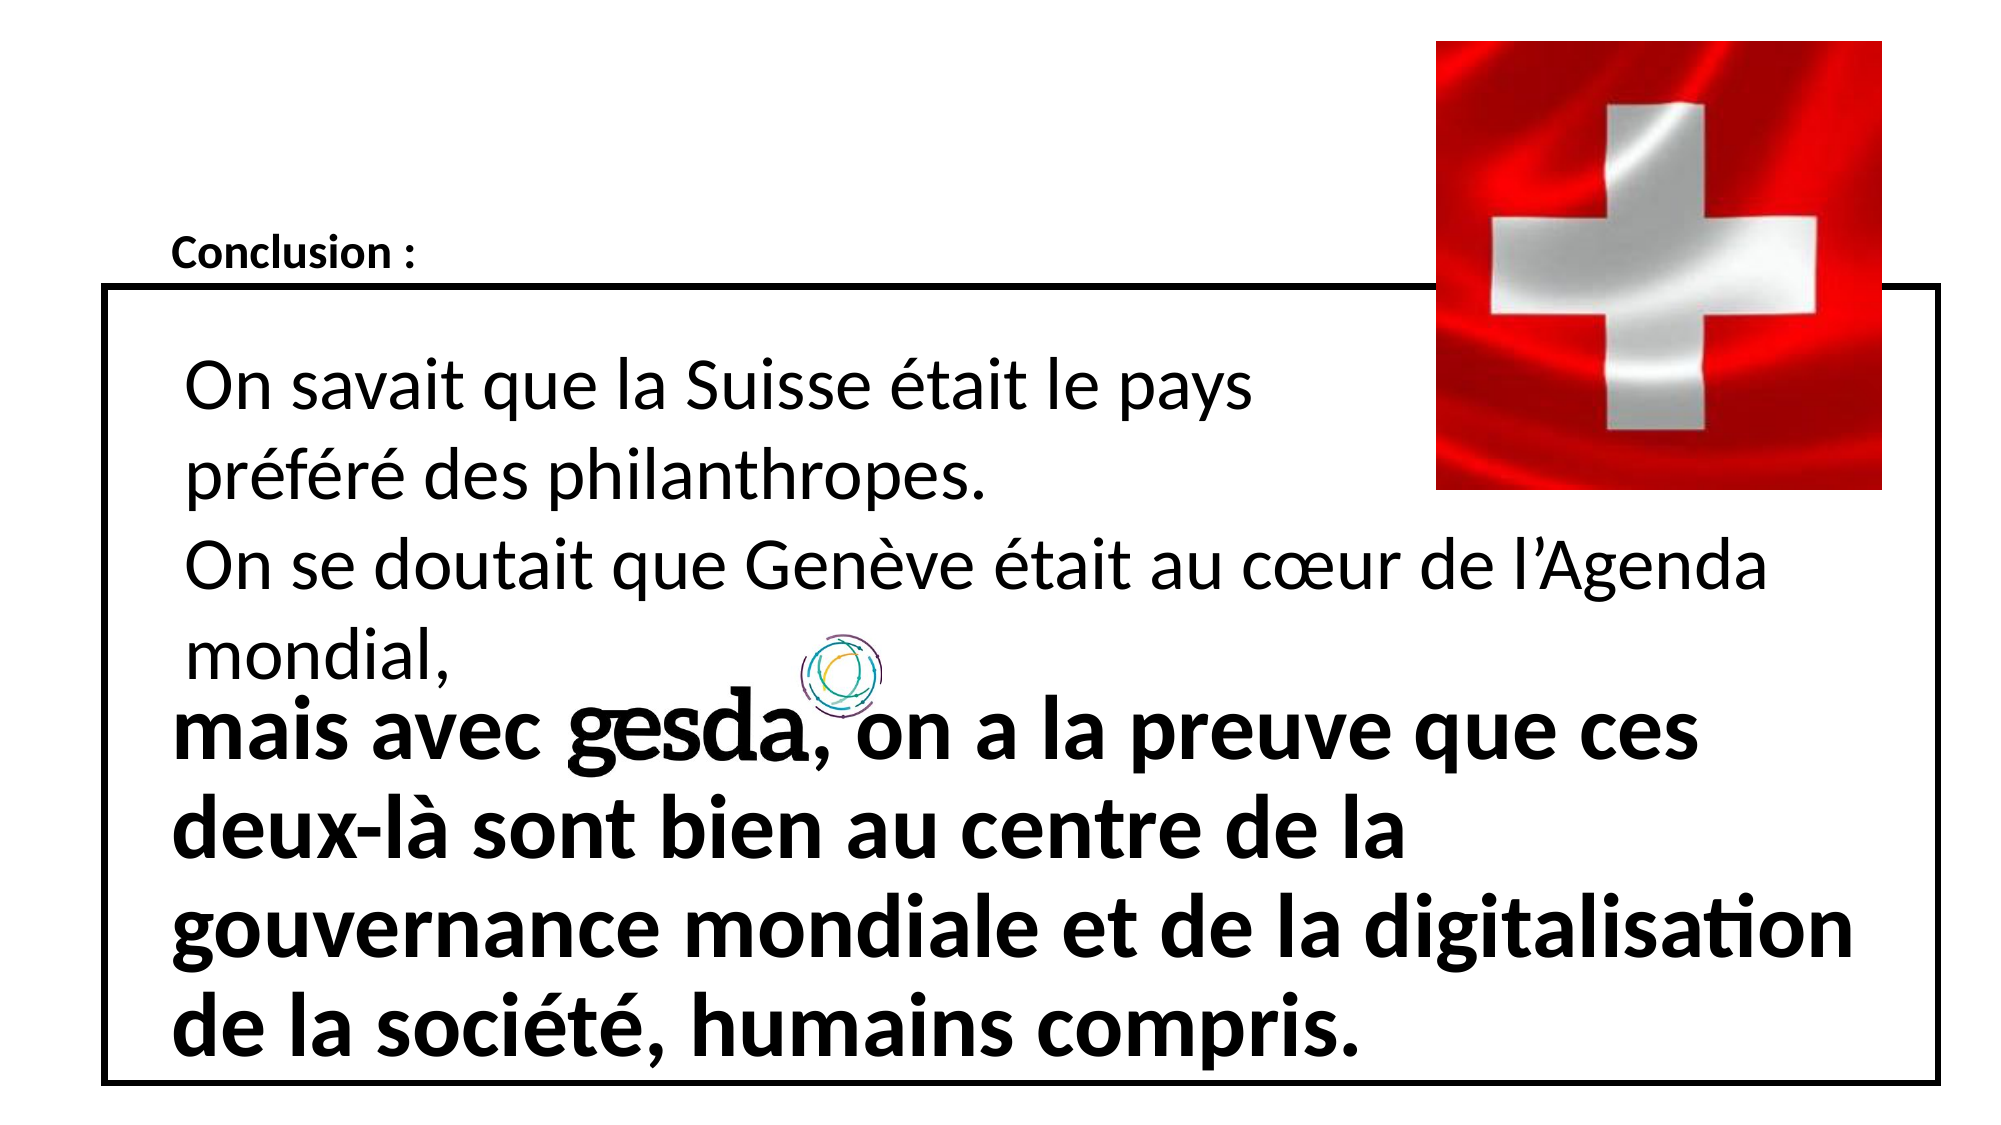

# Conclusion :
On savait que la Suisse était le pays
préféré des philanthropes.
On se doutait que Genève était au cœur de l’Agenda mondial,
mais avec , on a la preuve que ces deux-là sont bien au centre de la gouvernance mondiale et de la digitalisation de la société, humains compris.